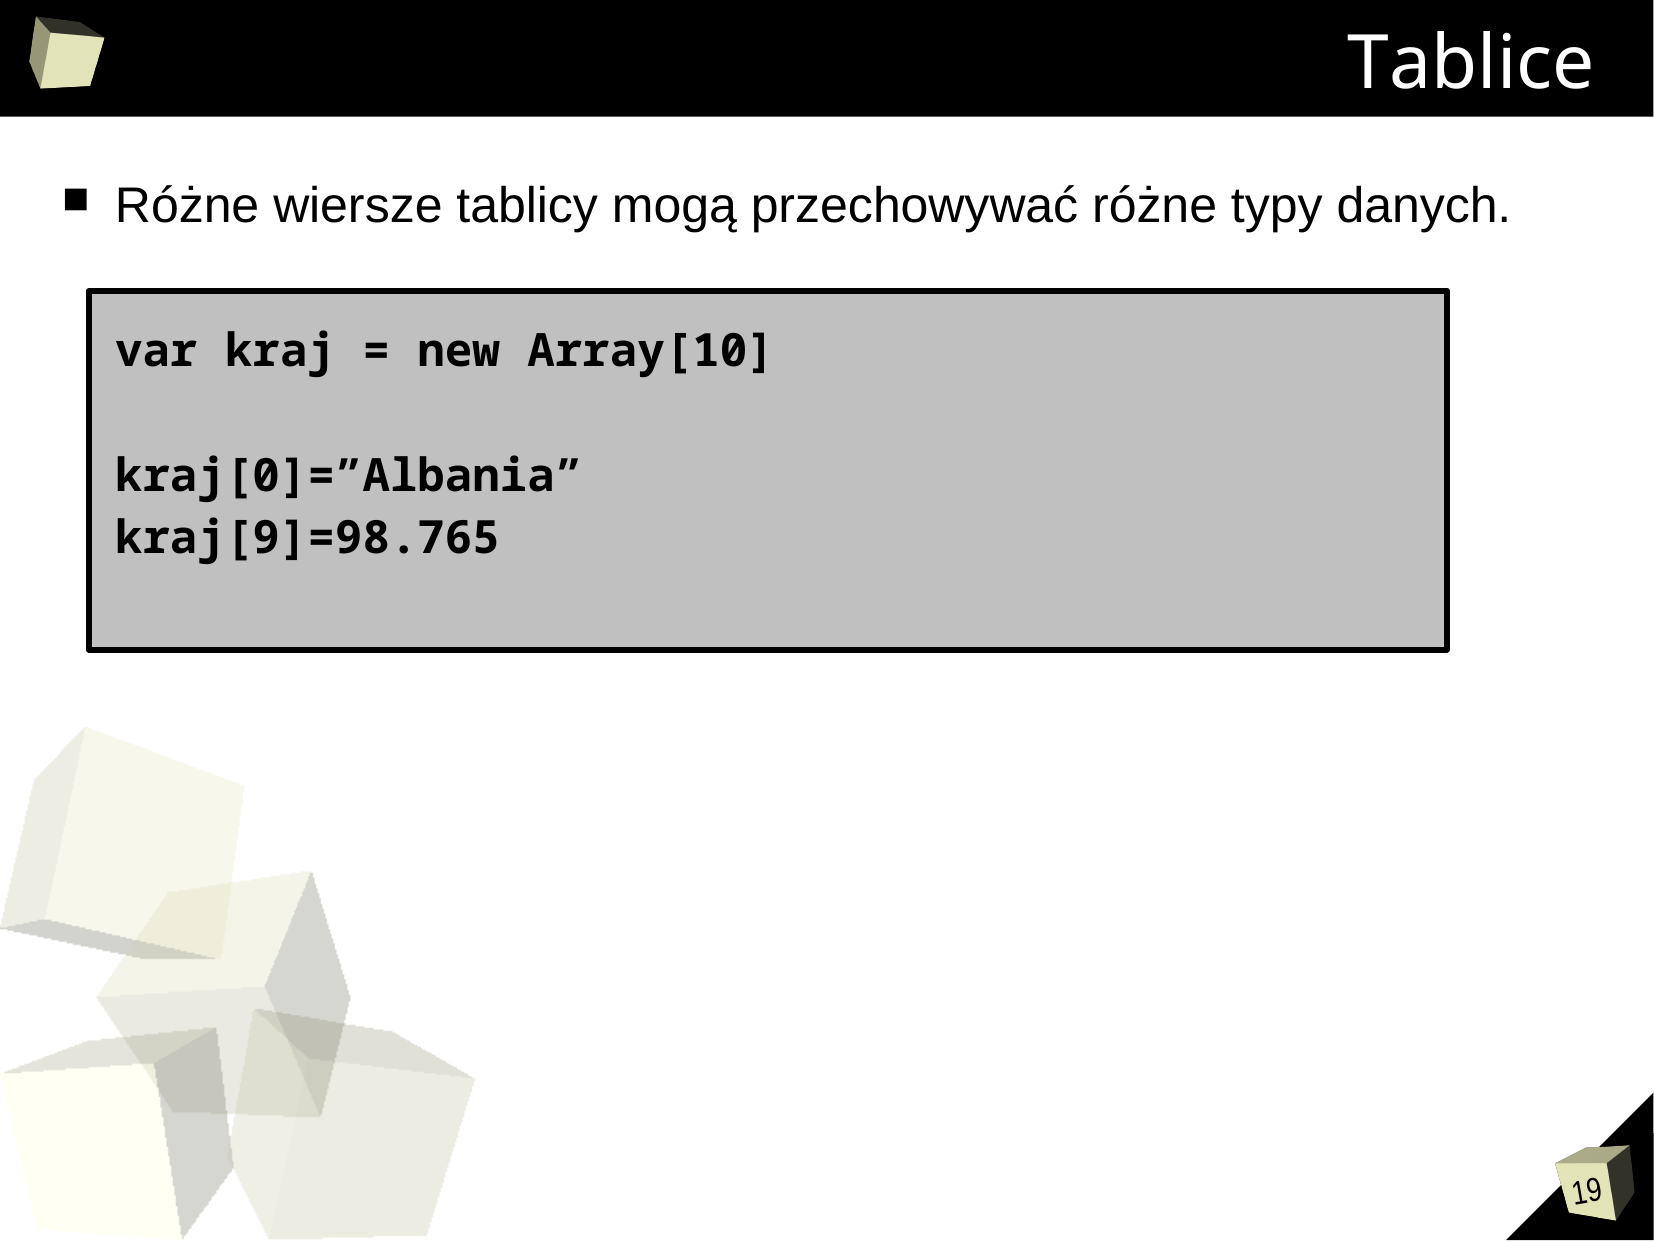

# Tablice
Różne wiersze tablicy mogą przechowywać różne typy danych.
var kraj = new Array[10]
kraj[0]=”Albania”
kraj[9]=98.765